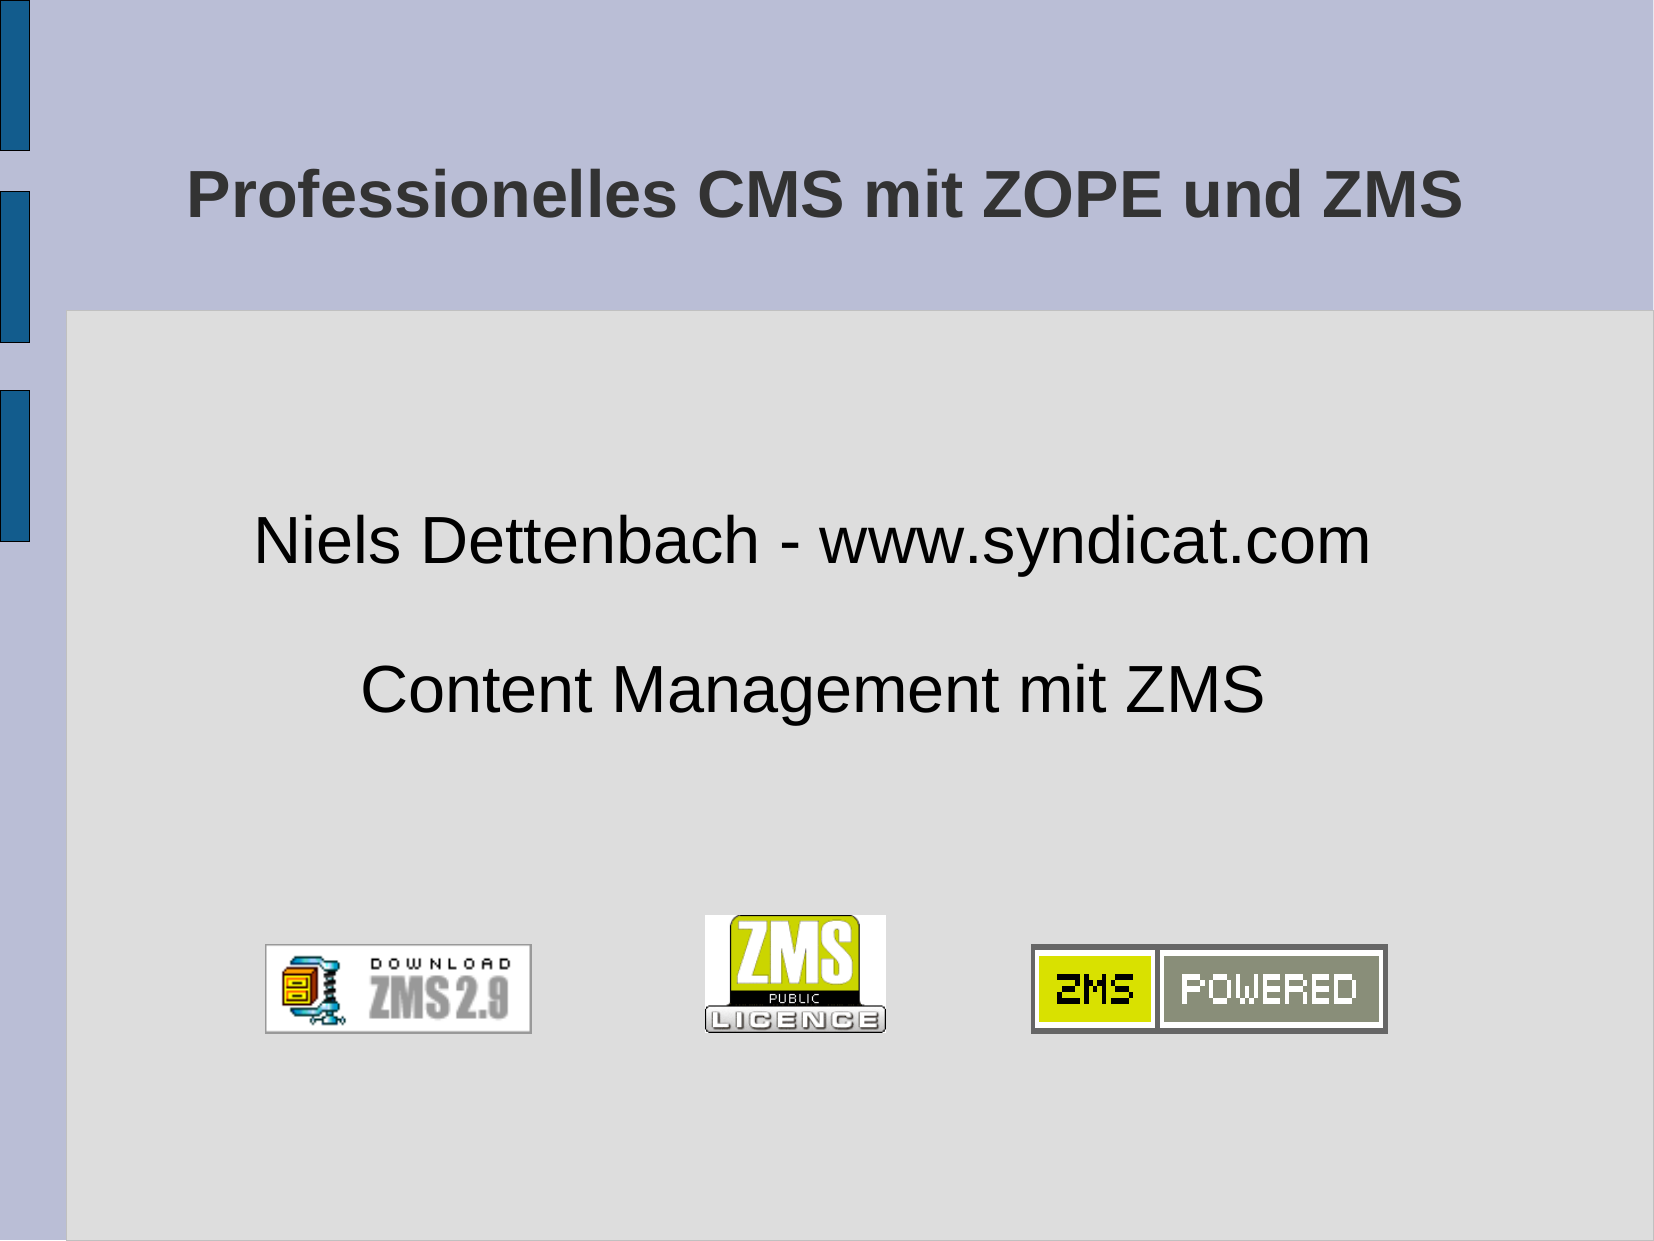

# Professionelles CMS mit ZOPE und ZMS
Niels Dettenbach - www.syndicat.com
Content Management mit ZMS